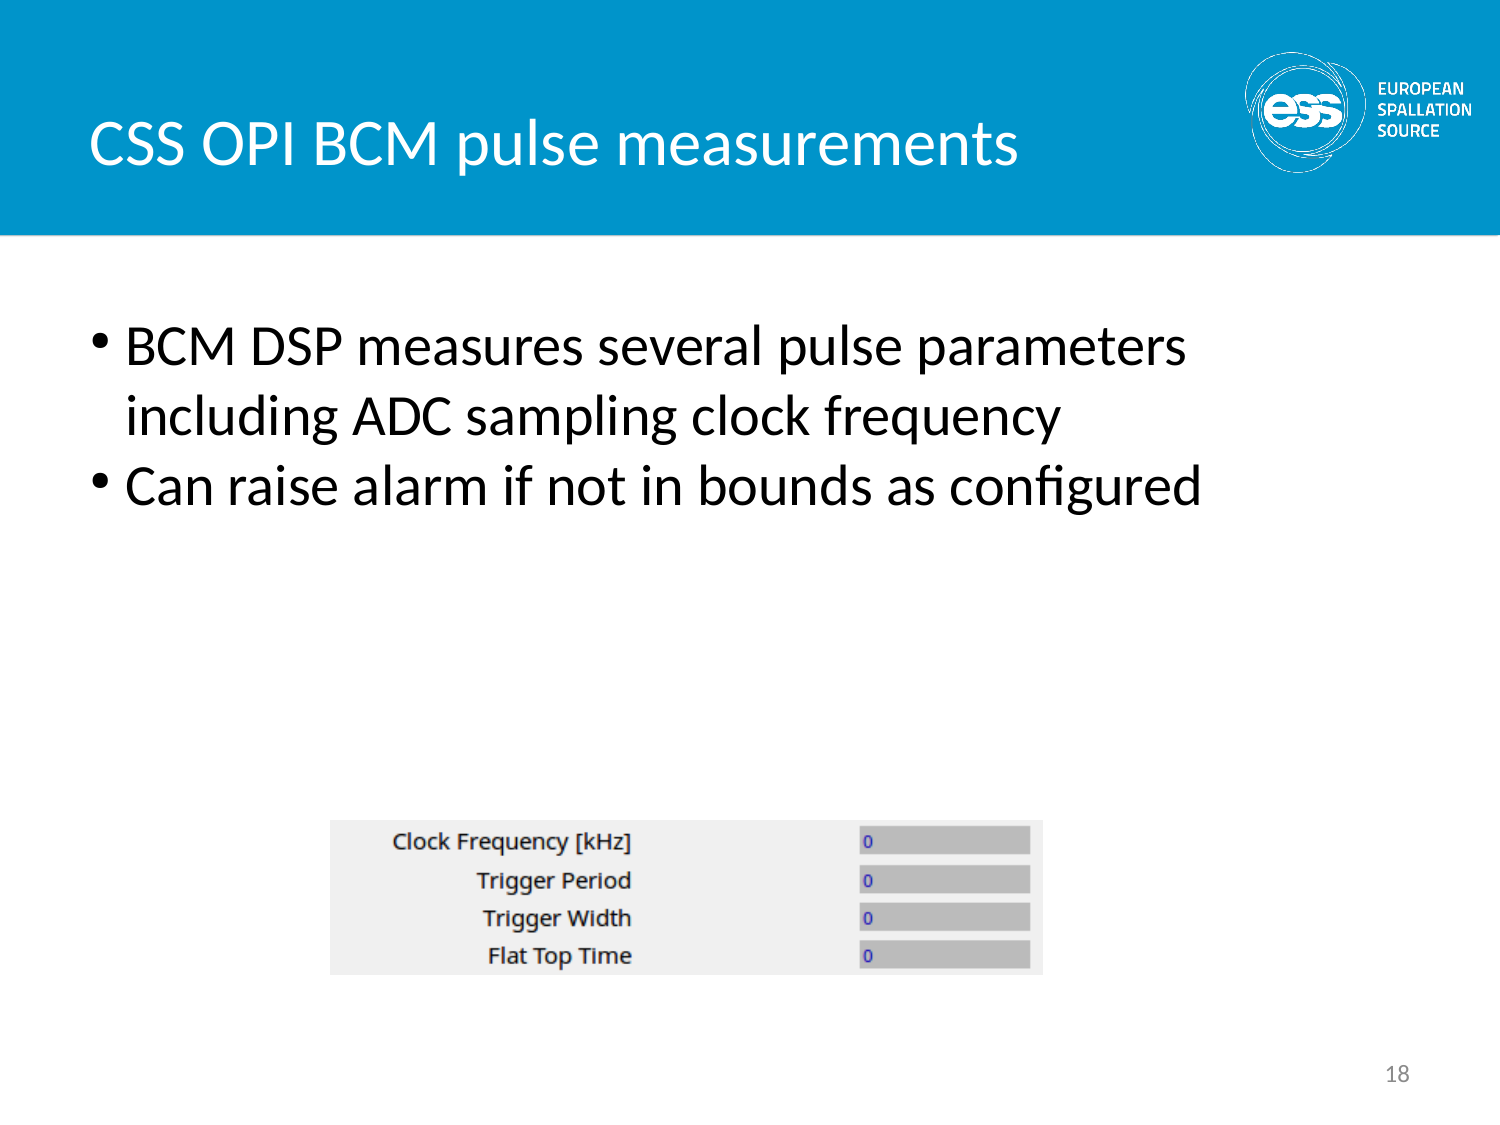

CSS OPI BCM pulse measurements
BCM DSP measures several pulse parameters including ADC sampling clock frequency
Can raise alarm if not in bounds as configured